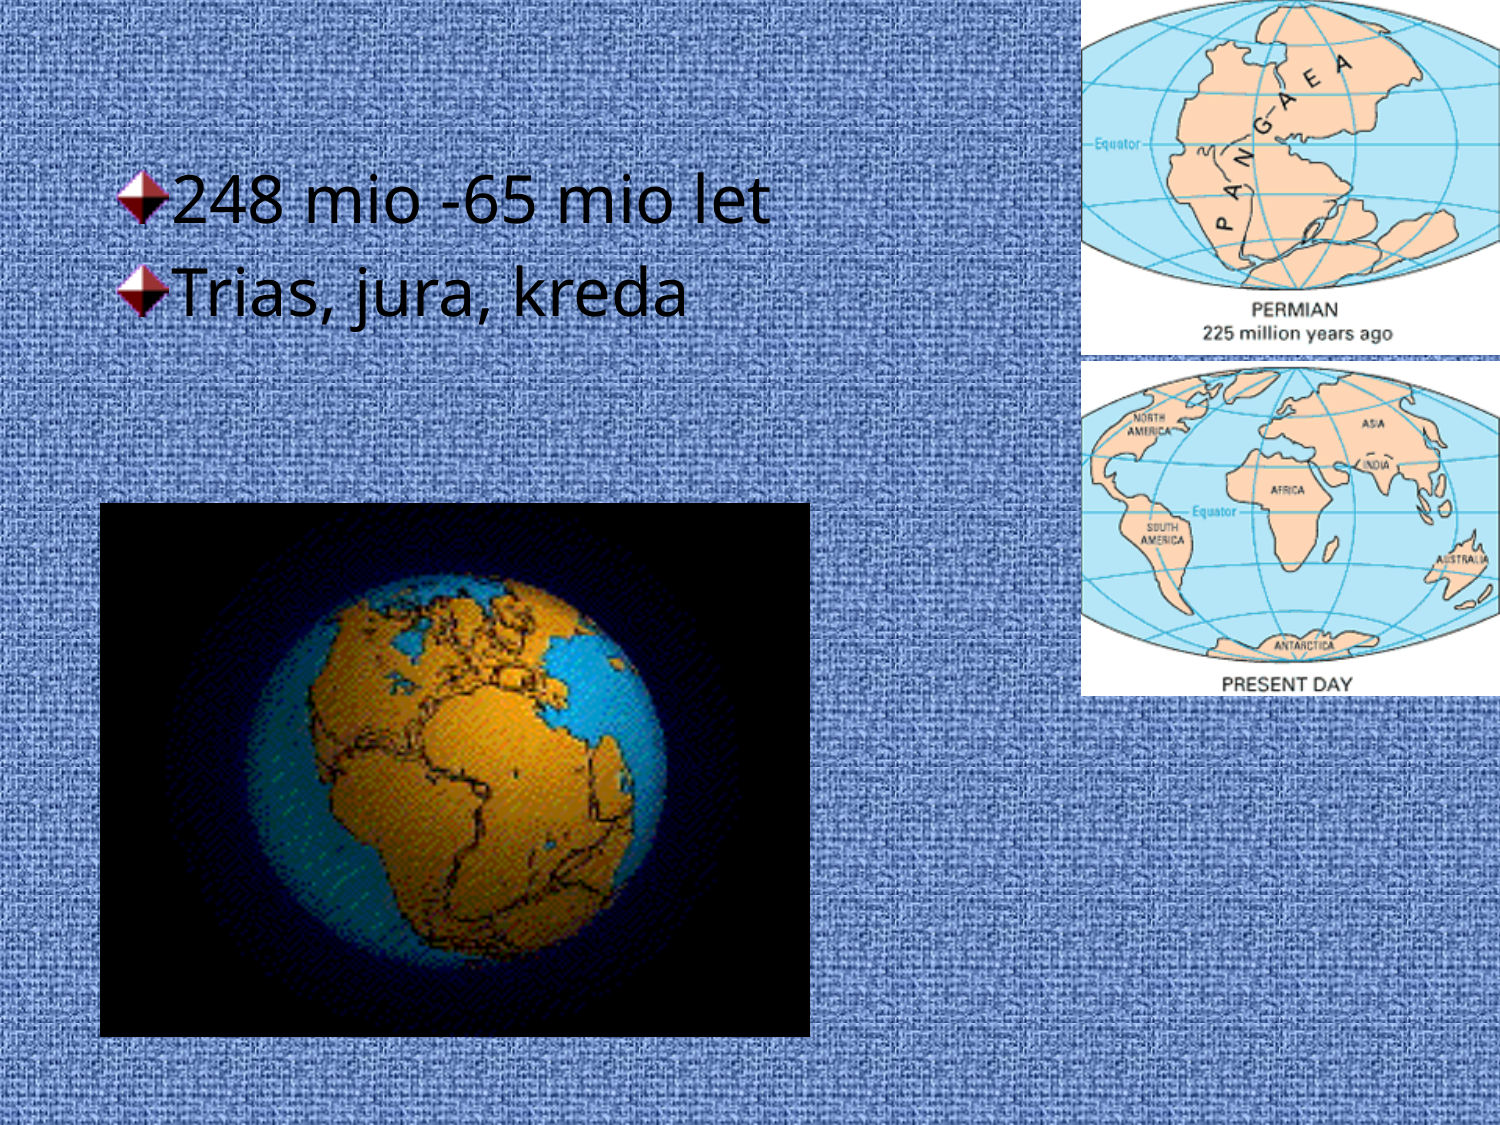

# 248 mio -65 mio let
Trias, jura, kreda